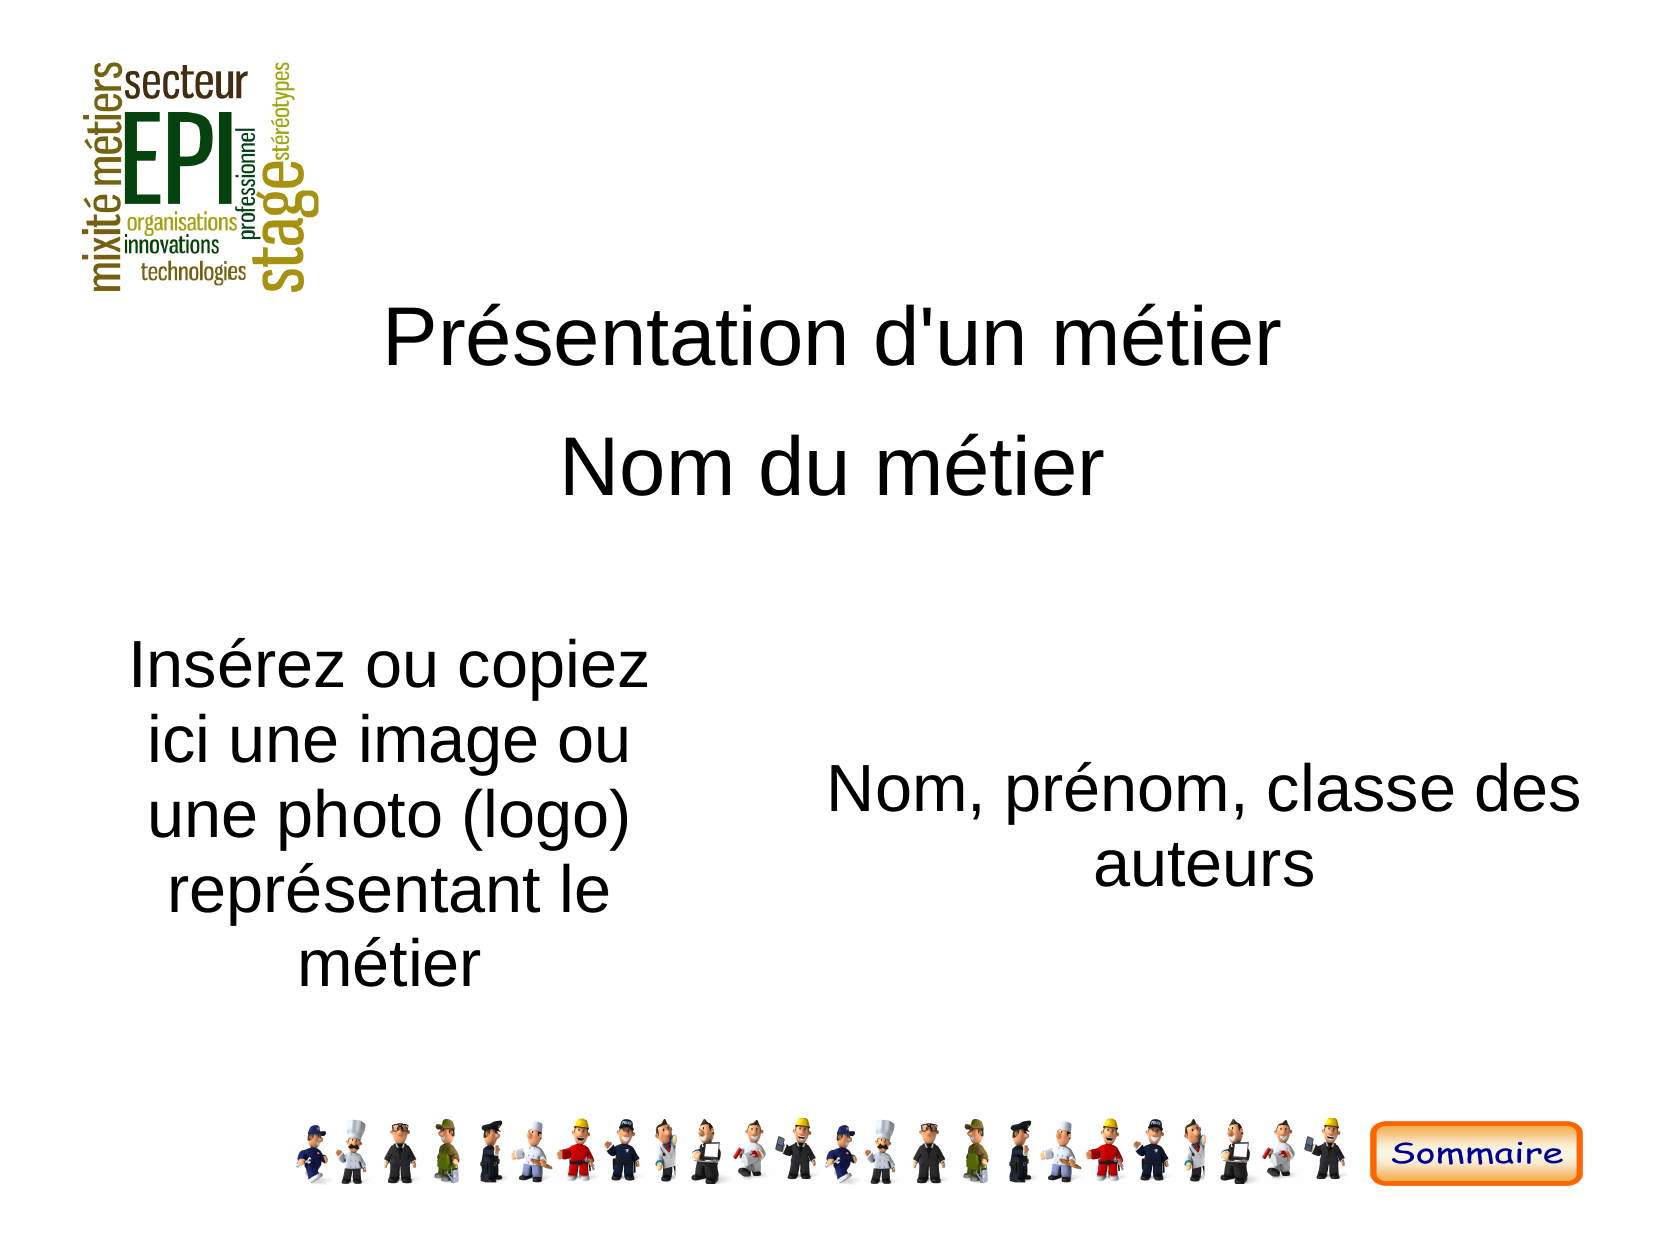

# Présentation d'un métier
Nom du métier
Insérez ou copiez ici une image ou une photo (logo) représentant le métier
Nom, prénom, classe des auteurs